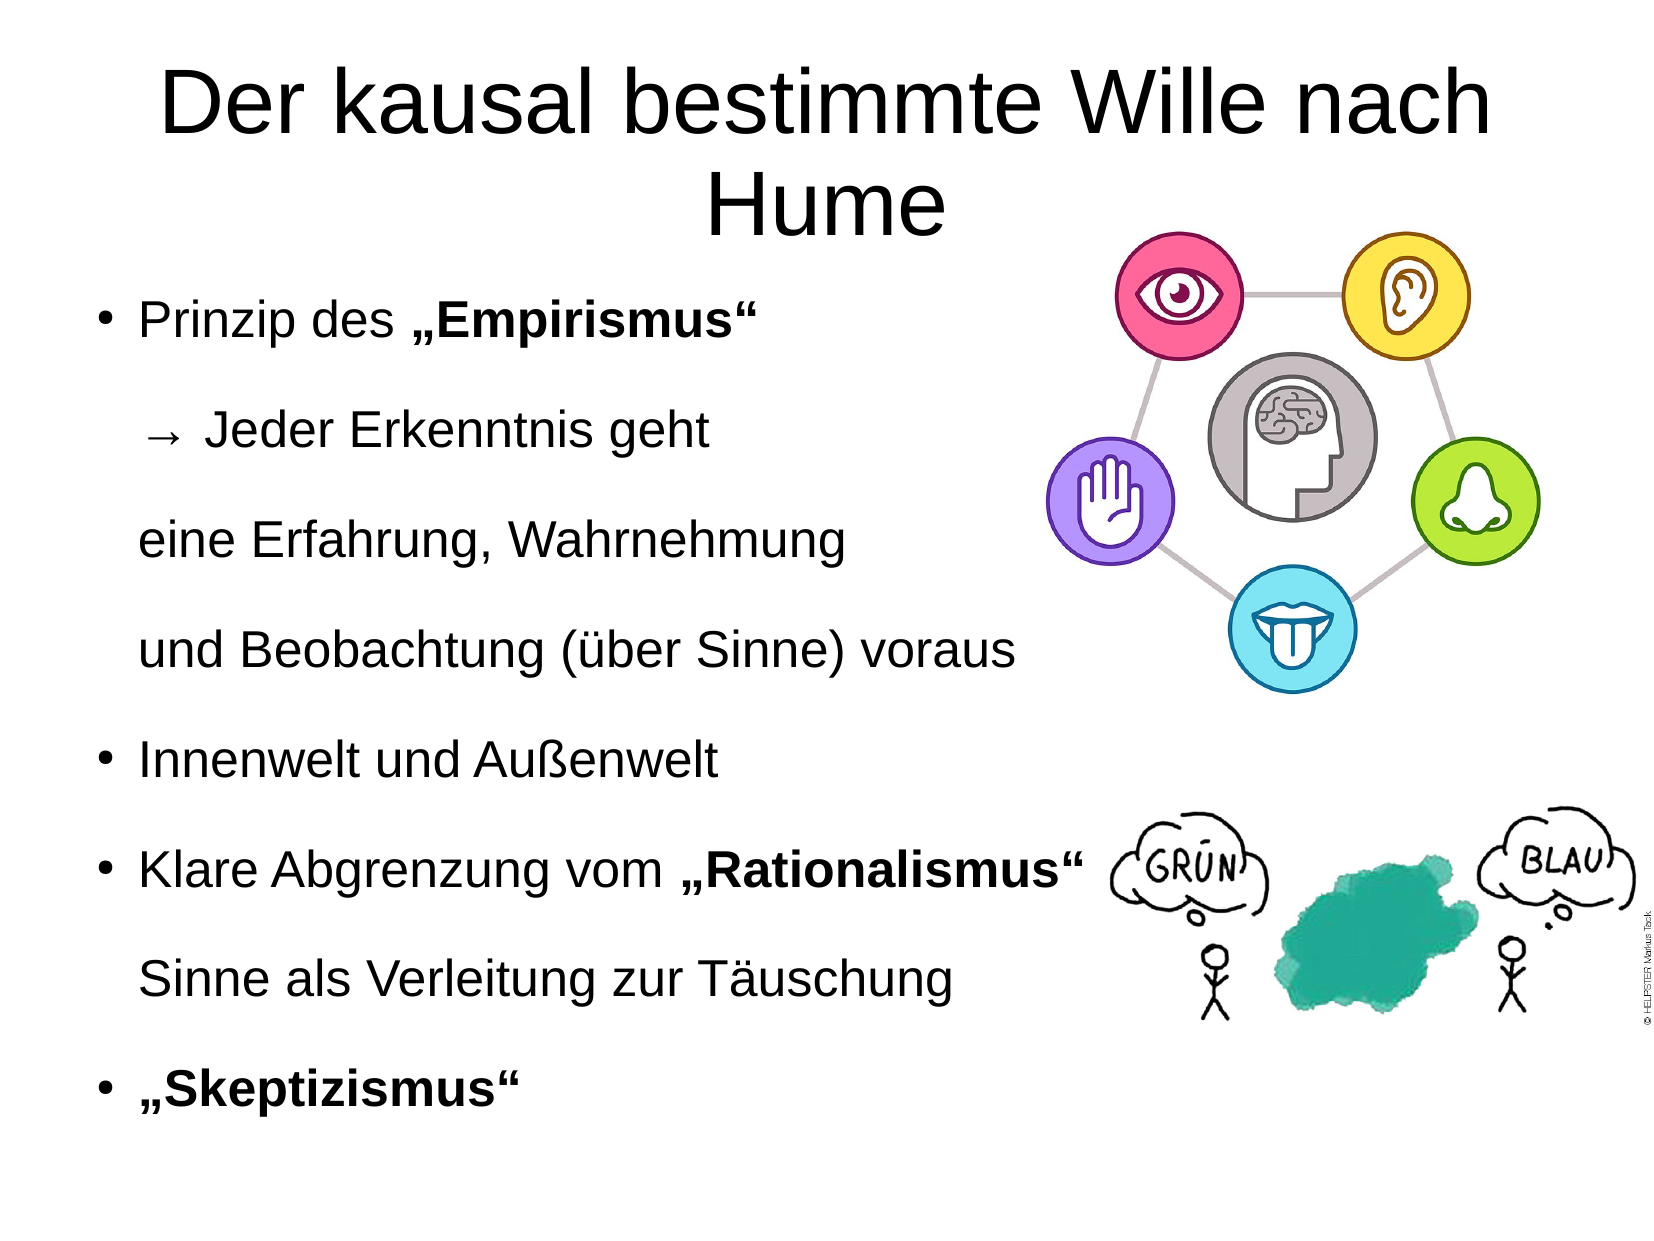

# Der kausal bestimmte Wille nach Hume
Prinzip des „Empirismus“
→ Jeder Erkenntnis geht
eine Erfahrung, Wahrnehmung
und Beobachtung (über Sinne) voraus
Innenwelt und Außenwelt
Klare Abgrenzung vom „Rationalismus“
Sinne als Verleitung zur Täuschung
„Skeptizismus“